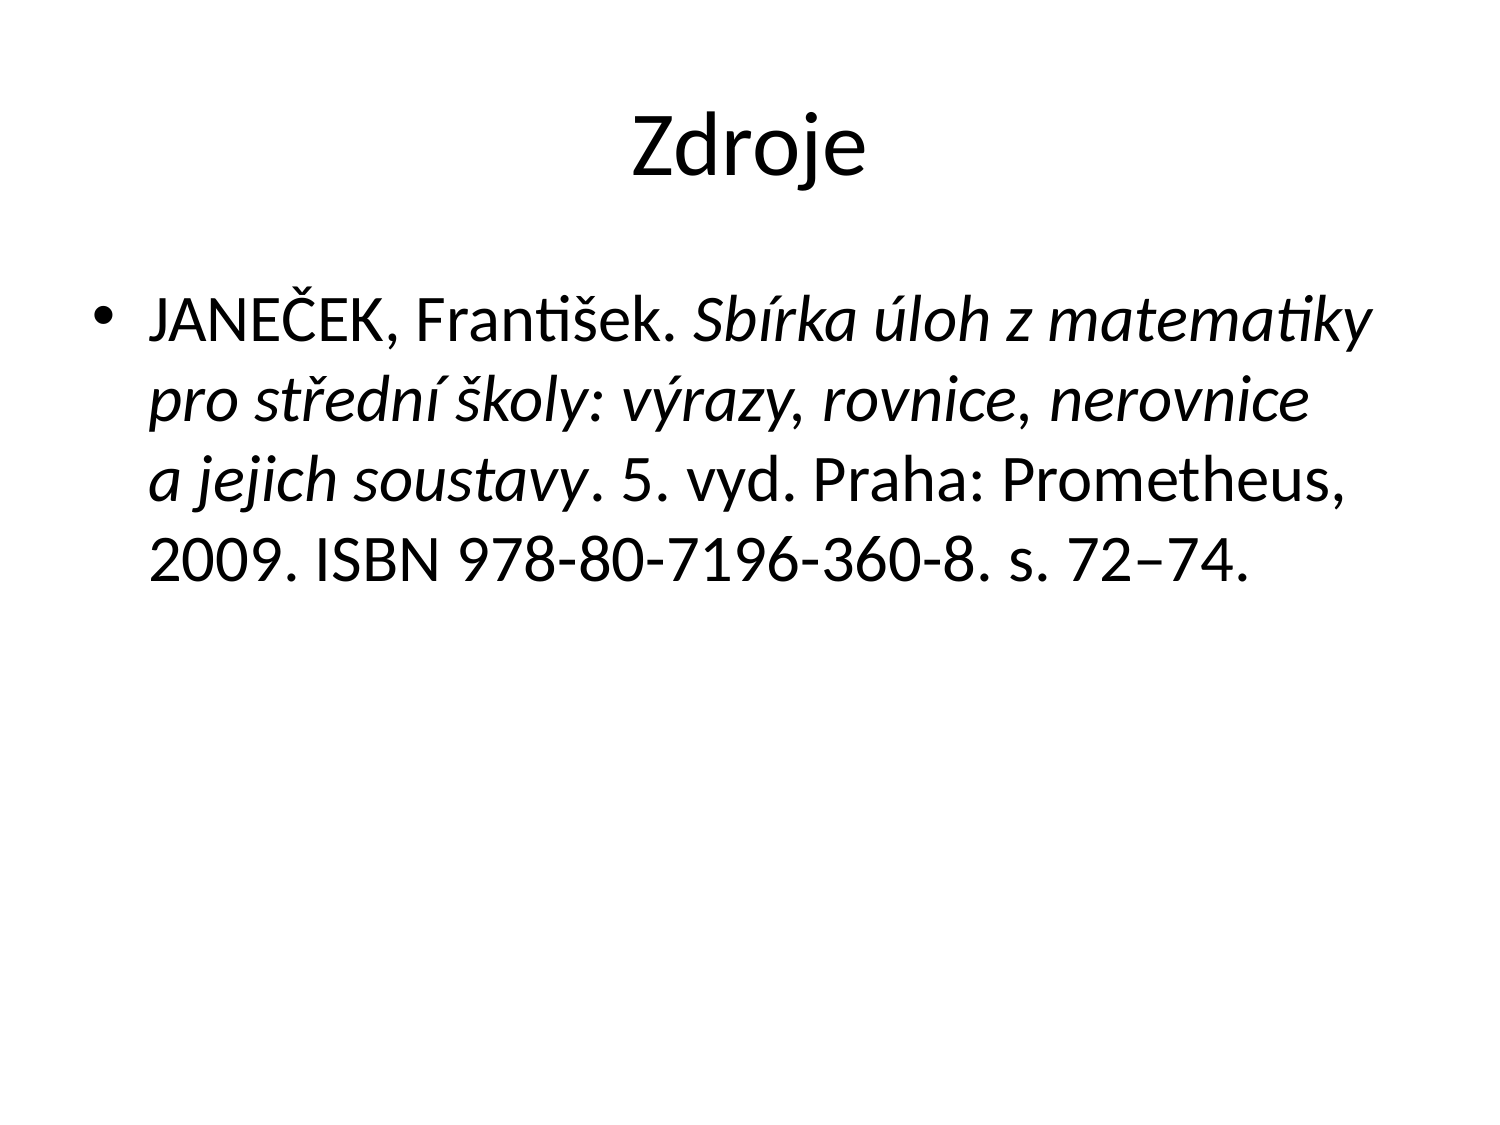

# Zdroje
JANEČEK, František. Sbírka úloh z matematiky pro střední školy: výrazy, rovnice, nerovnice
a jejich soustavy. 5. vyd. Praha: Prometheus, 2009. ISBN 978-80-7196-360-8. s. 72–74.